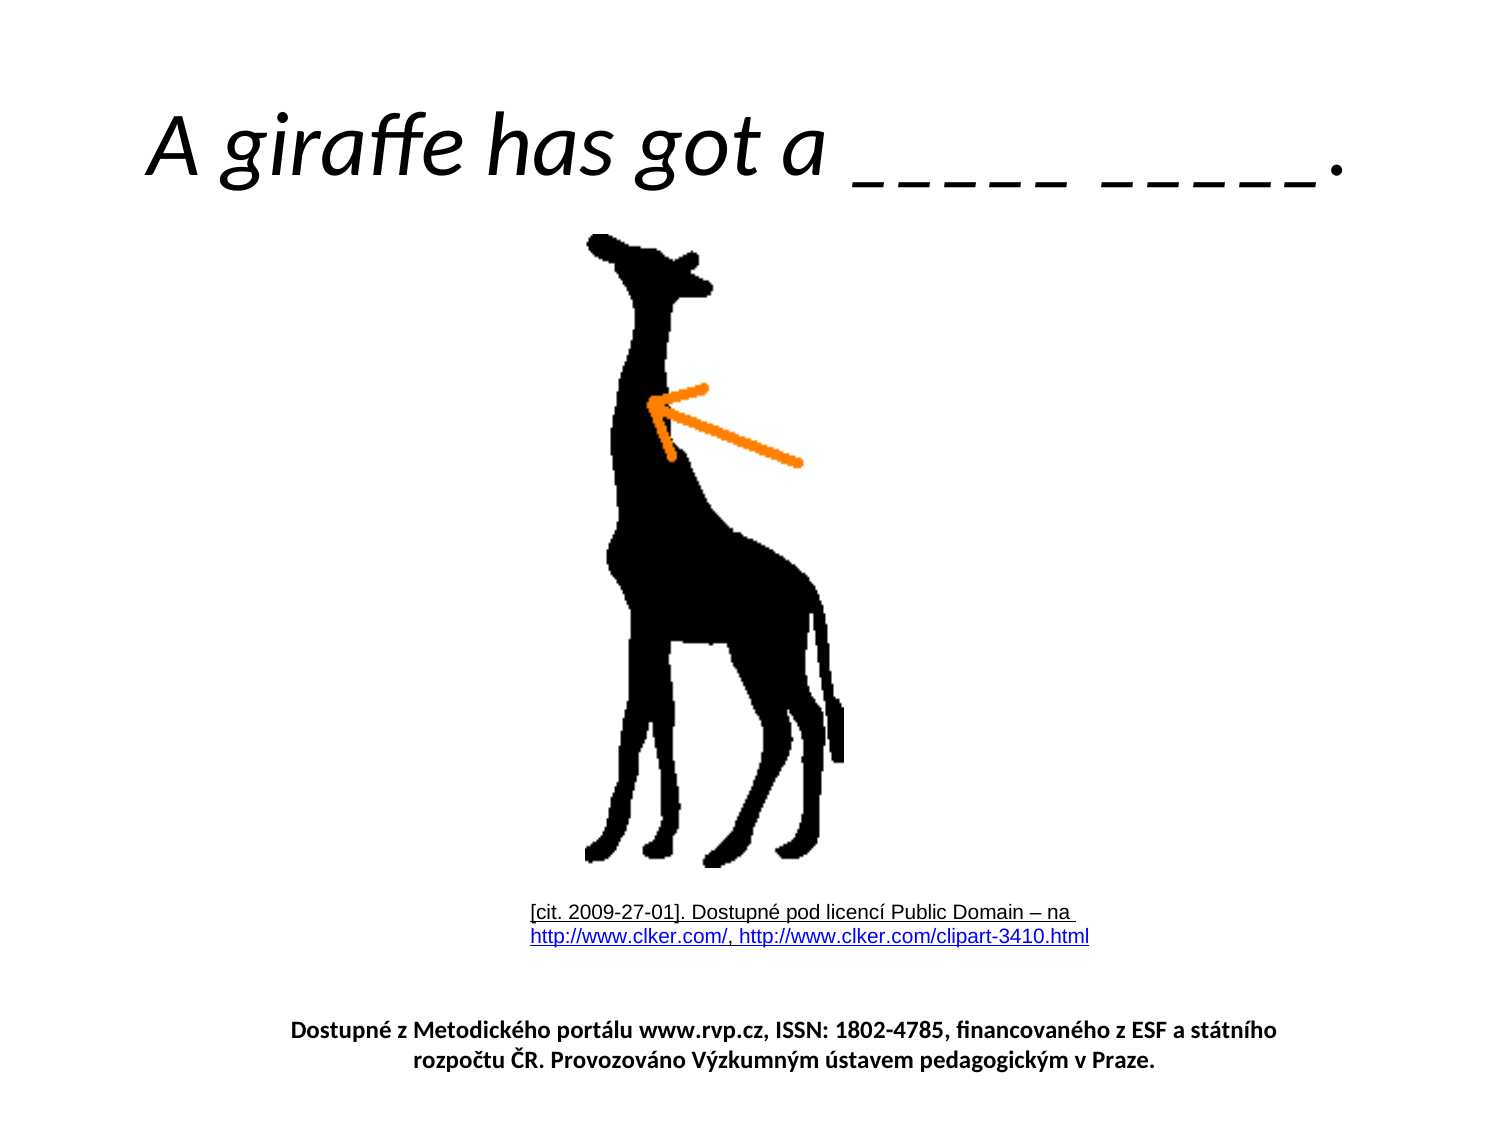

# A giraffe has got a _____ _____.
[cit. 2009-27-01]. Dostupné pod licencí Public Domain – na http://www.clker.com/, http://www.clker.com/clipart-3410.html
Dostupné z Metodického portálu www.rvp.cz, ISSN: 1802-4785, financovaného z ESF a státního rozpočtu ČR. Provozováno Výzkumným ústavem pedagogickým v Praze.